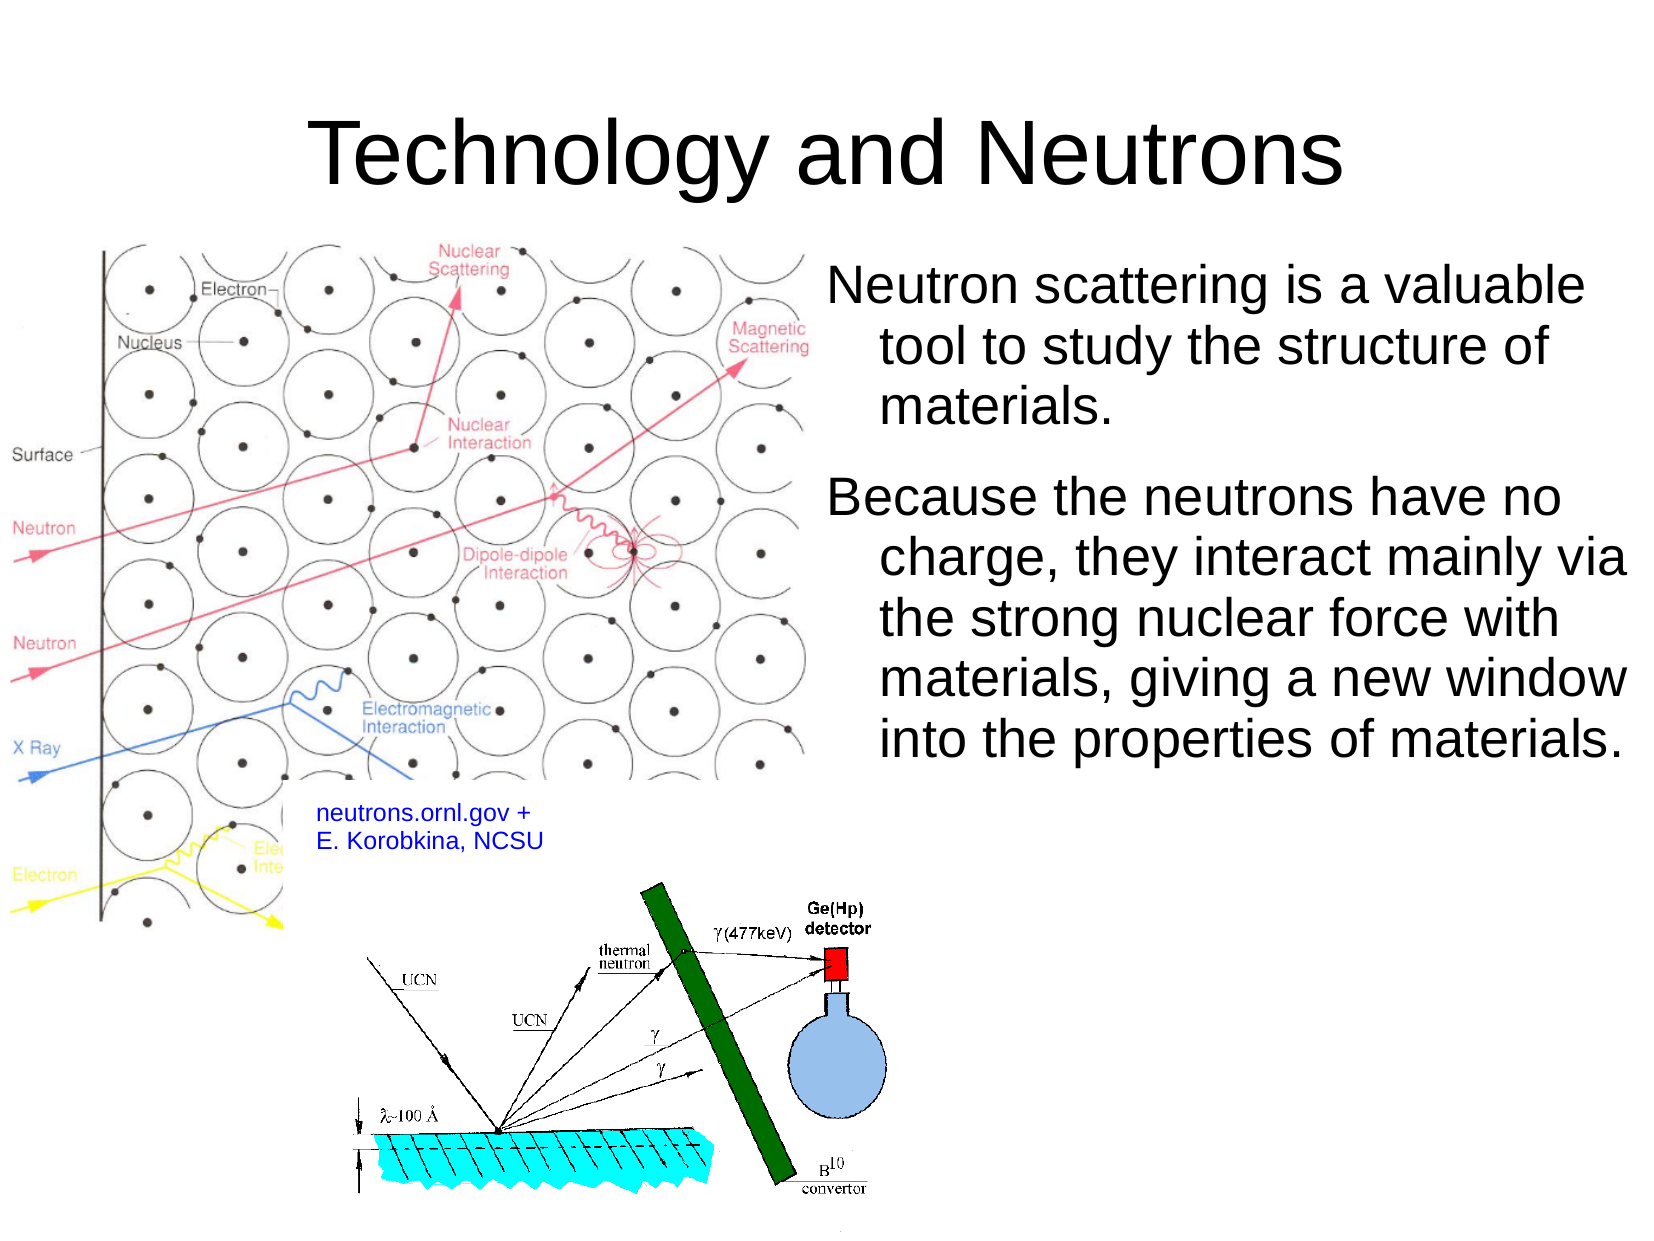

Technology and Neutrons
# Neutron scattering is a valuable tool to study the structure of materials.
Because the neutrons have no charge, they interact mainly via the strong nuclear force with materials, giving a new window into the properties of materials.
neutrons.ornl.gov +
E. Korobkina, NCSU